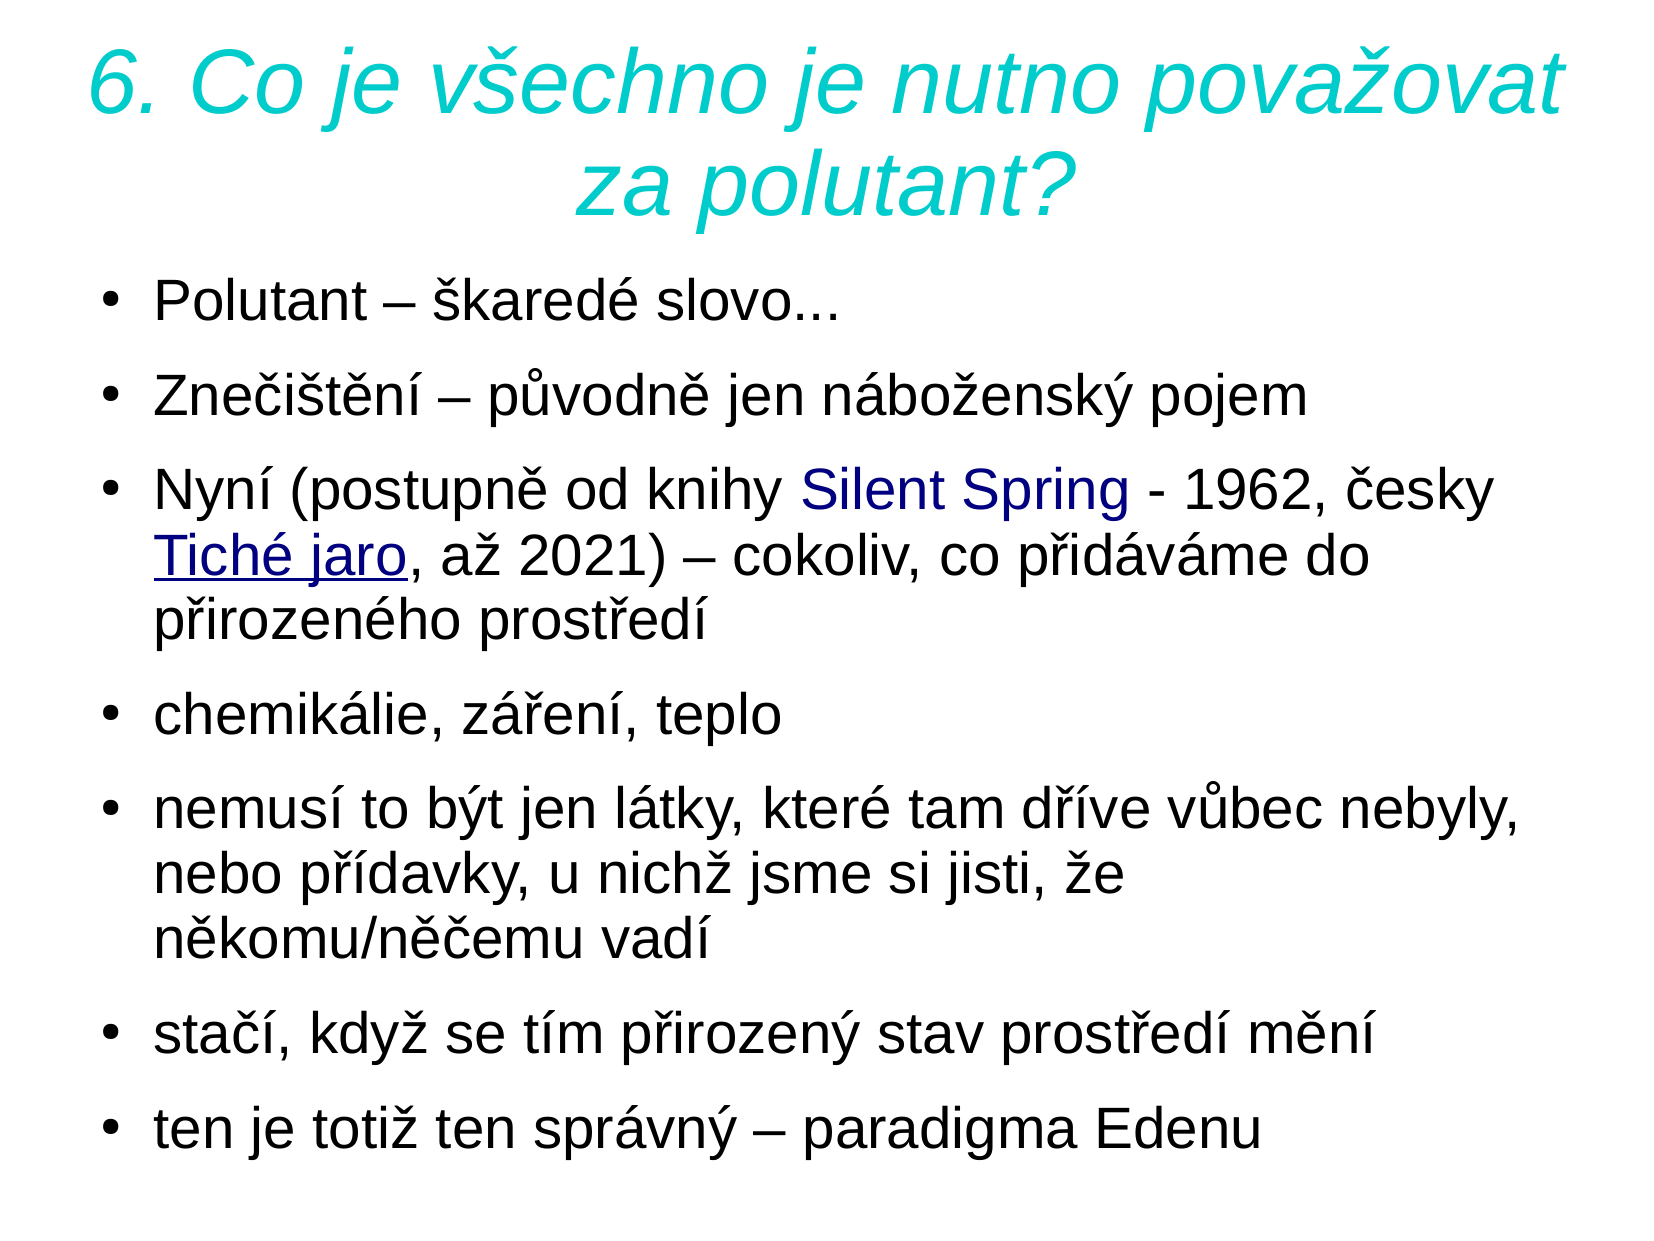

# 6. Co je všechno je nutno považovat za polutant?
Polutant – škaredé slovo...
Znečištění – původně jen náboženský pojem
Nyní (postupně od knihy Silent Spring - 1962, česky Tiché jaro, až 2021) – cokoliv, co přidáváme do přirozeného prostředí
chemikálie, záření, teplo
nemusí to být jen látky, které tam dříve vůbec nebyly, nebo přídavky, u nichž jsme si jisti, že někomu/něčemu vadí
stačí, když se tím přirozený stav prostředí mění
ten je totiž ten správný – paradigma Edenu